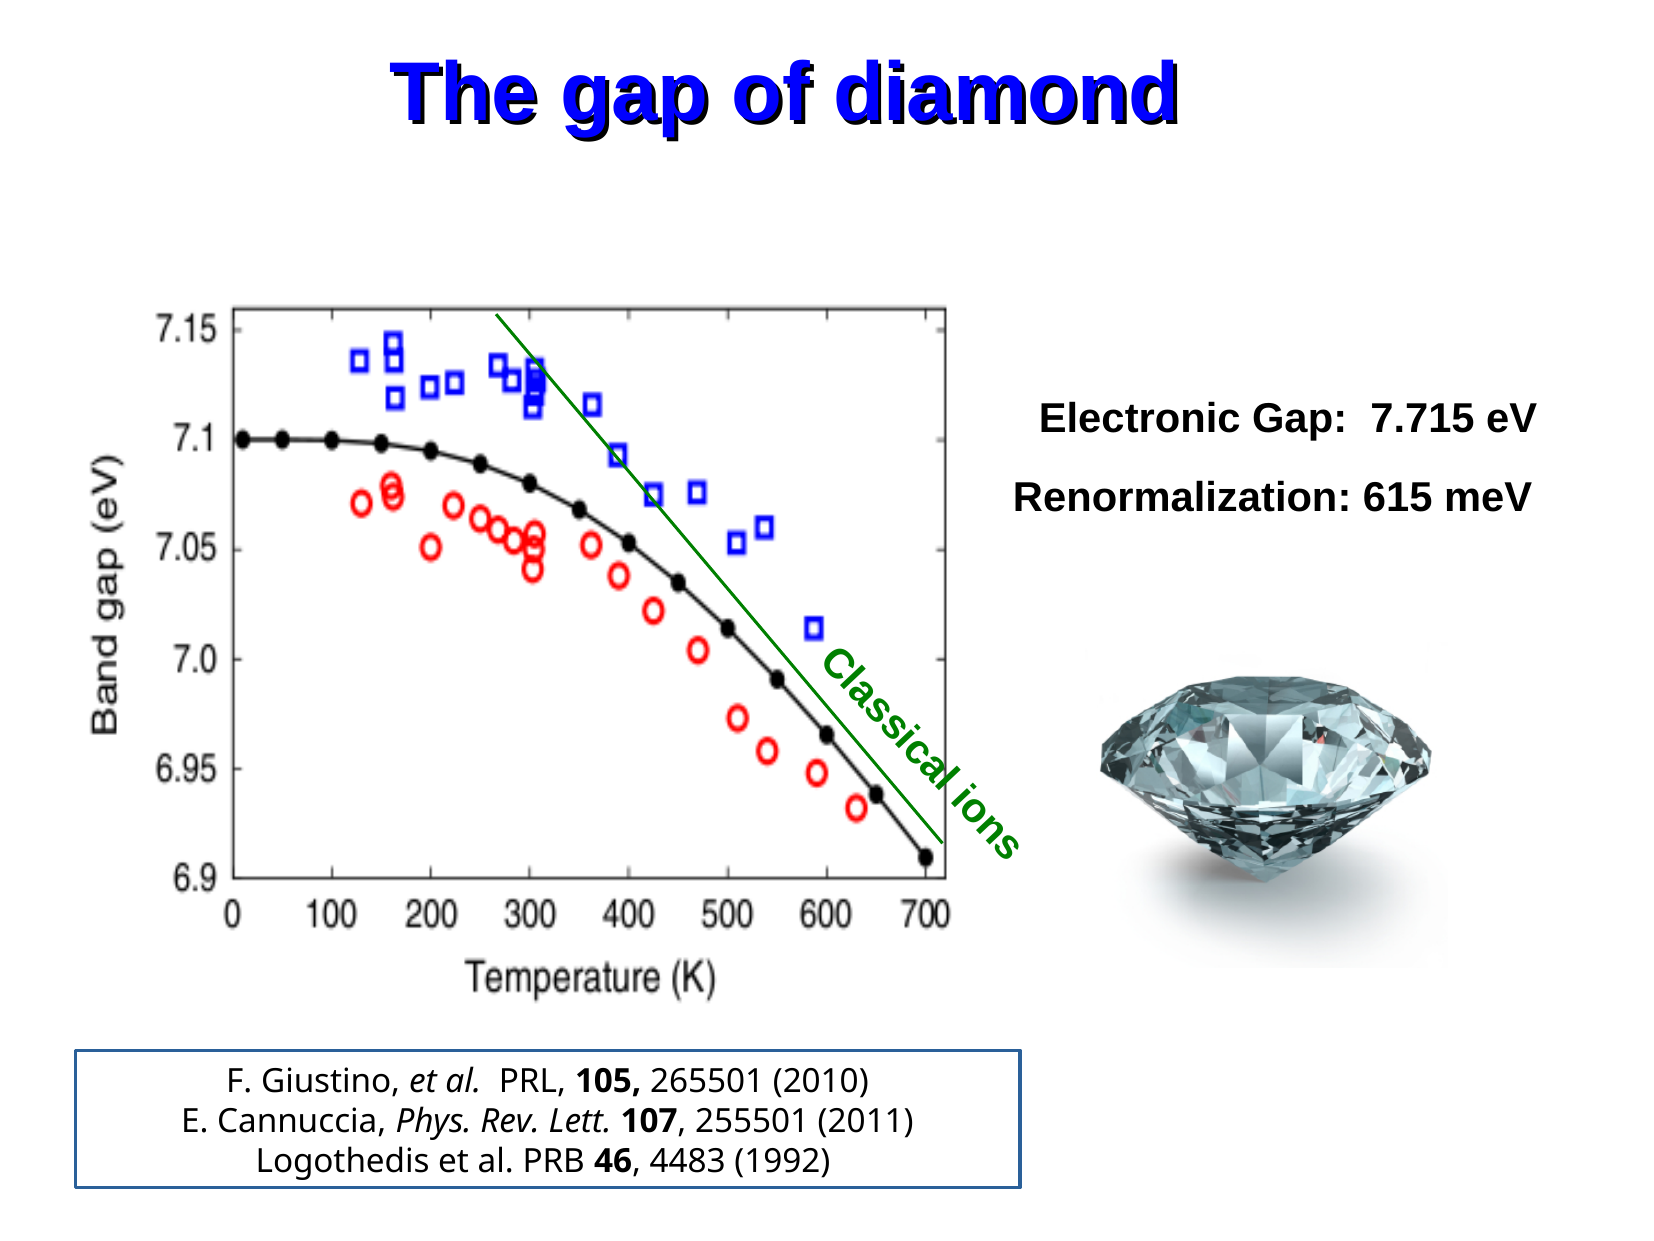

The gap of diamond
Electronic Gap: 7.715 eV
Renormalization: 615 meV
Classical ions
F. Giustino, et al. PRL, 105, 265501 (2010)
E. Cannuccia, Phys. Rev. Lett. 107, 255501 (2011)
Logothedis et al. PRB 46, 4483 (1992)
The e-h interaction
Is not taken into account,
It does not modify qualitatively
the line shape of the absorption
edge